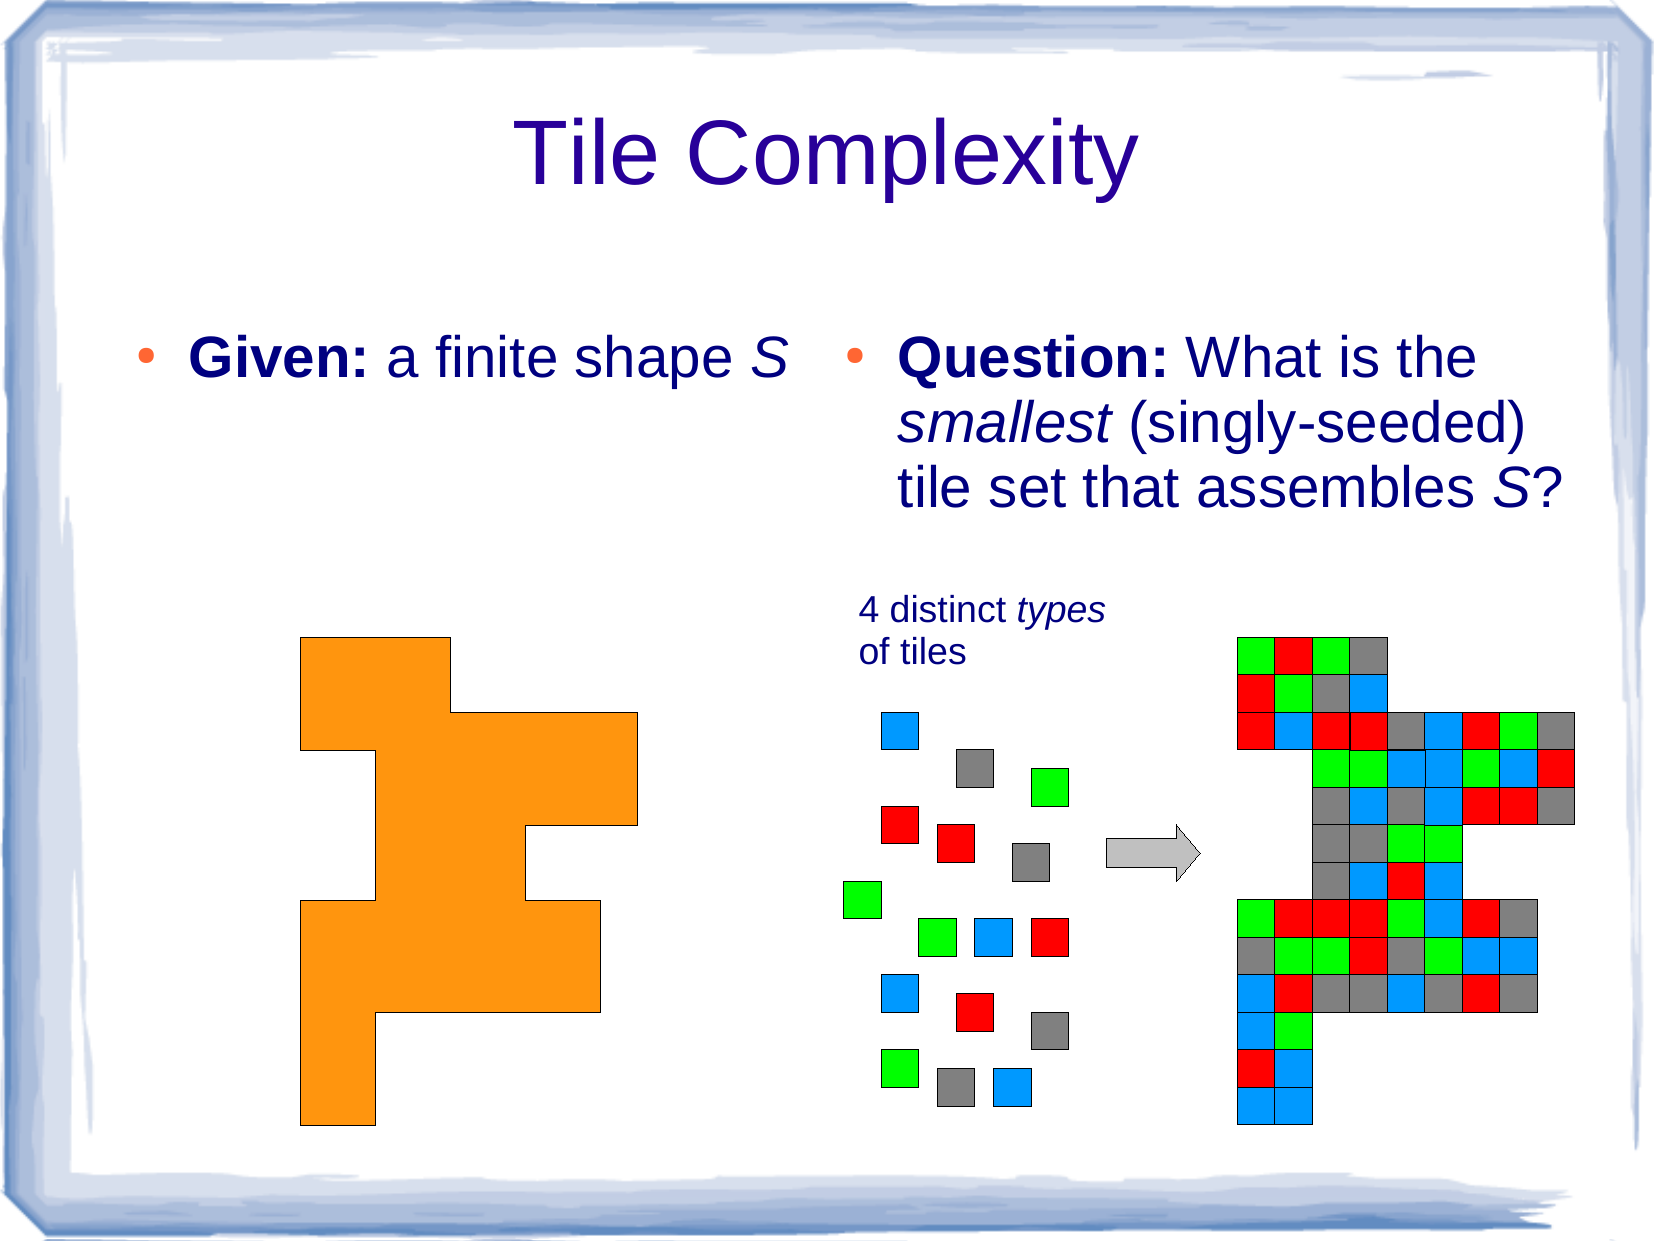

# Tile Complexity
Given: a finite shape S
Question: What is the smallest (singly-seeded) tile set that assembles S?
4 distinct types of tiles